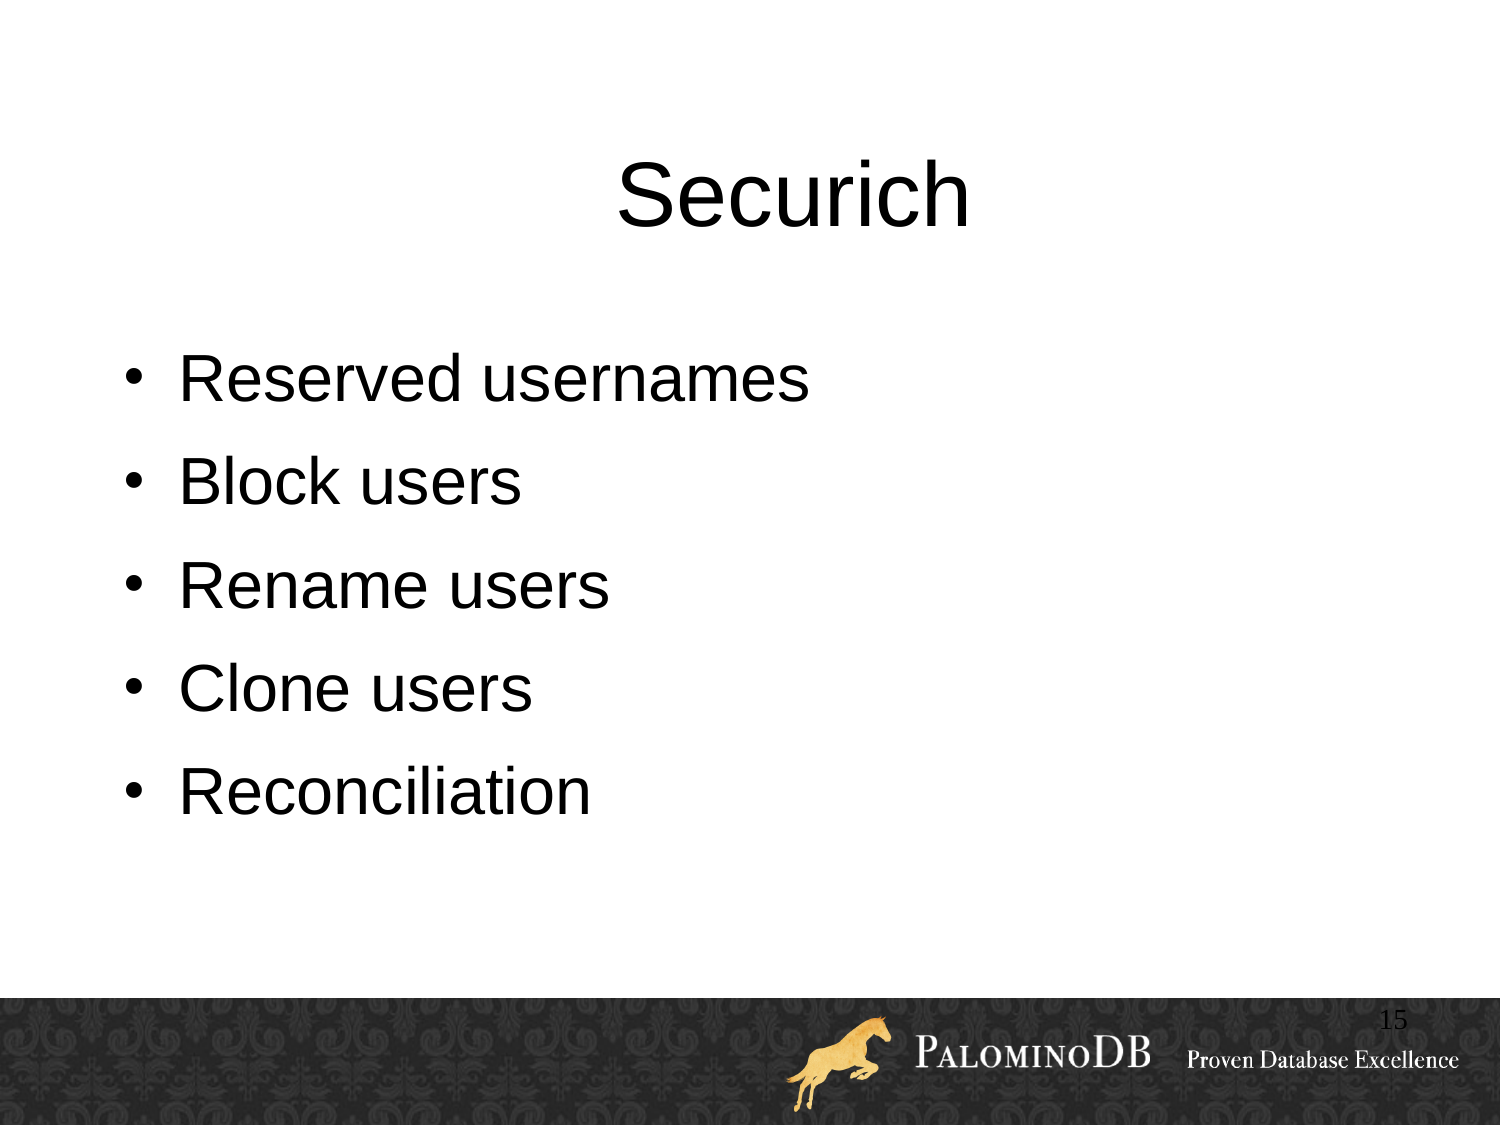

# Securich
Reserved usernames
Block users
Rename users
Clone users
Reconciliation